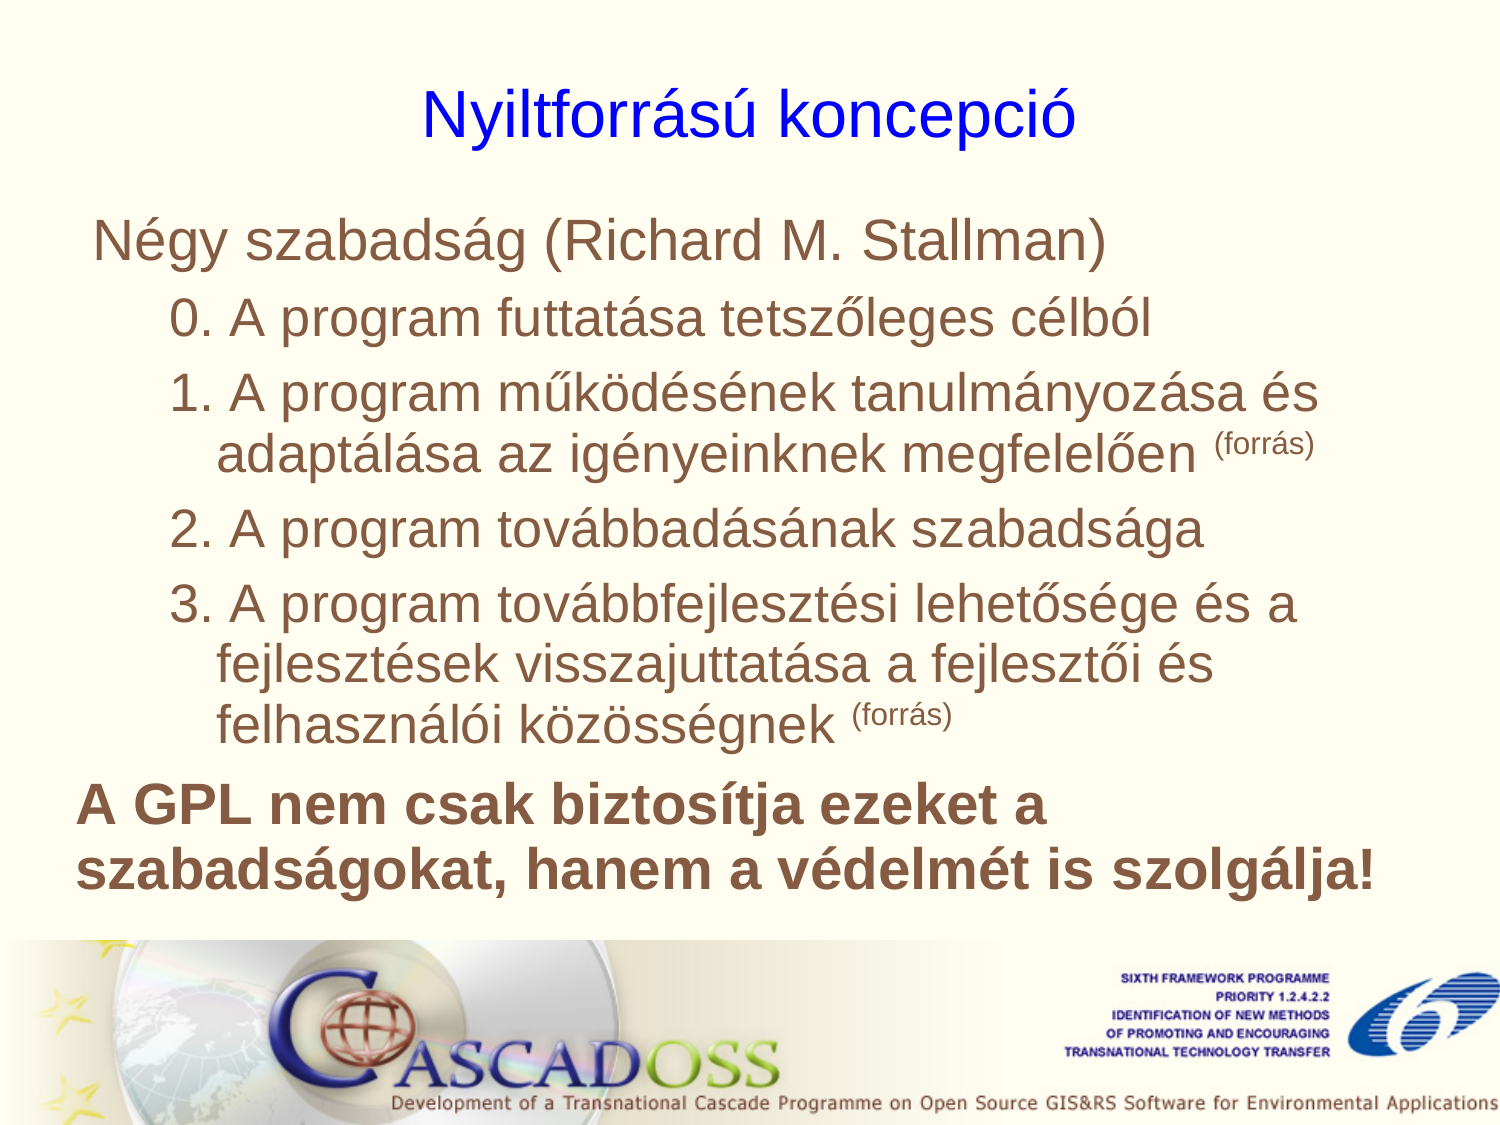

# Nyiltforrású koncepció
Négy szabadság (Richard M. Stallman)
0. A program futtatása tetszőleges célból
1. A program működésének tanulmányozása és adaptálása az igényeinknek megfelelően (forrás)
2. A program továbbadásának szabadsága
3. A program továbbfejlesztési lehetősége és a fejlesztések visszajuttatása a fejlesztői és felhasználói közösségnek (forrás)
A GPL nem csak biztosítja ezeket a szabadságokat, hanem a védelmét is szolgálja!